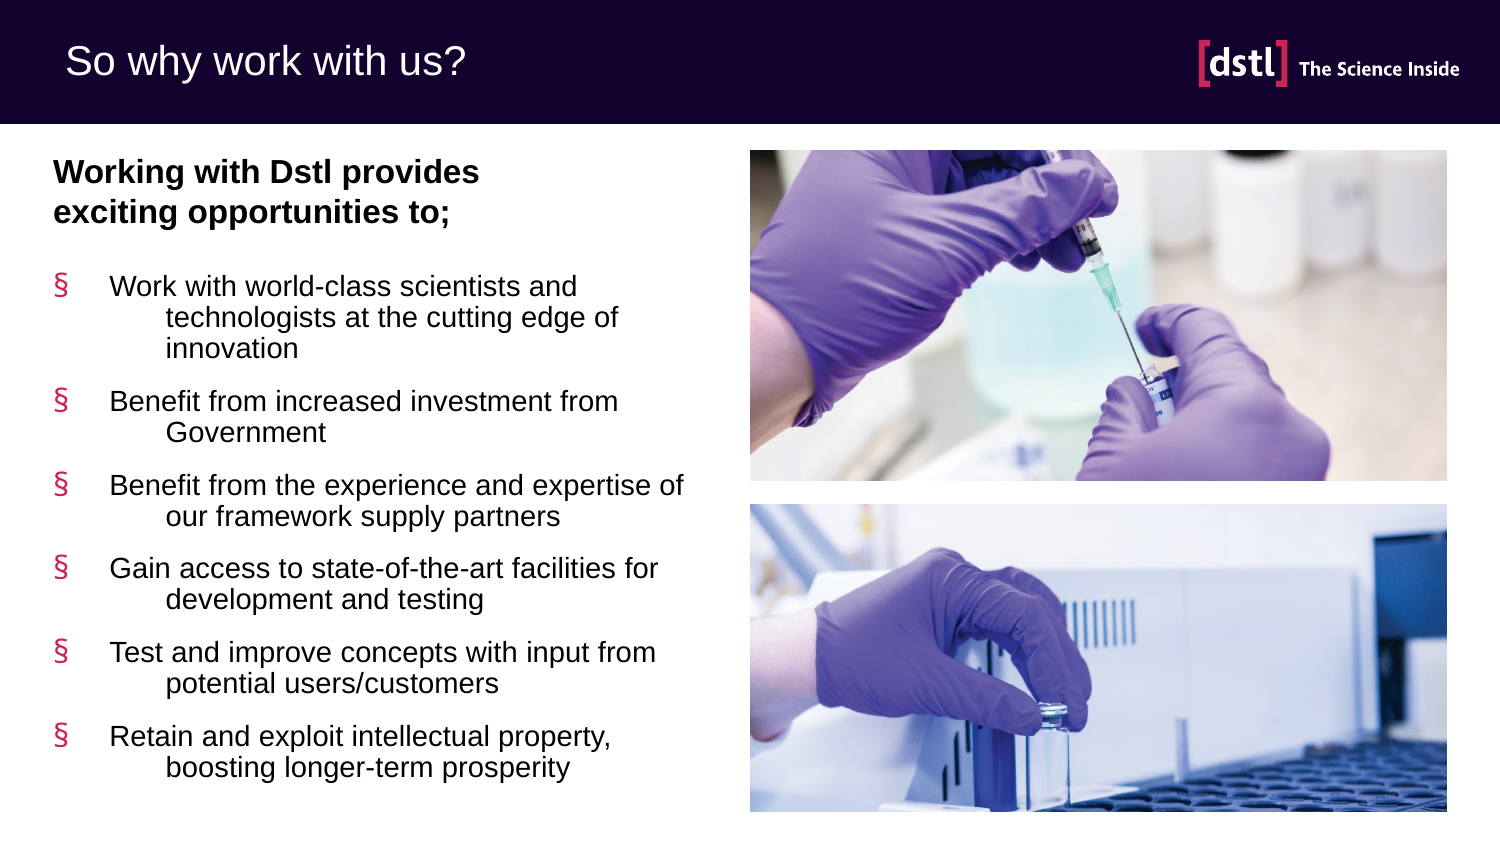

# So why work with us?
Working with Dstl provides exciting opportunities to;
Work with world-class scientists and technologists at the cutting edge of innovation
Benefit from increased investment from Government
Benefit from the experience and expertise of our framework supply partners
Gain access to state-of-the-art facilities for development and testing
Test and improve concepts with input from potential users/customers
Retain and exploit intellectual property, boosting longer-term prosperity